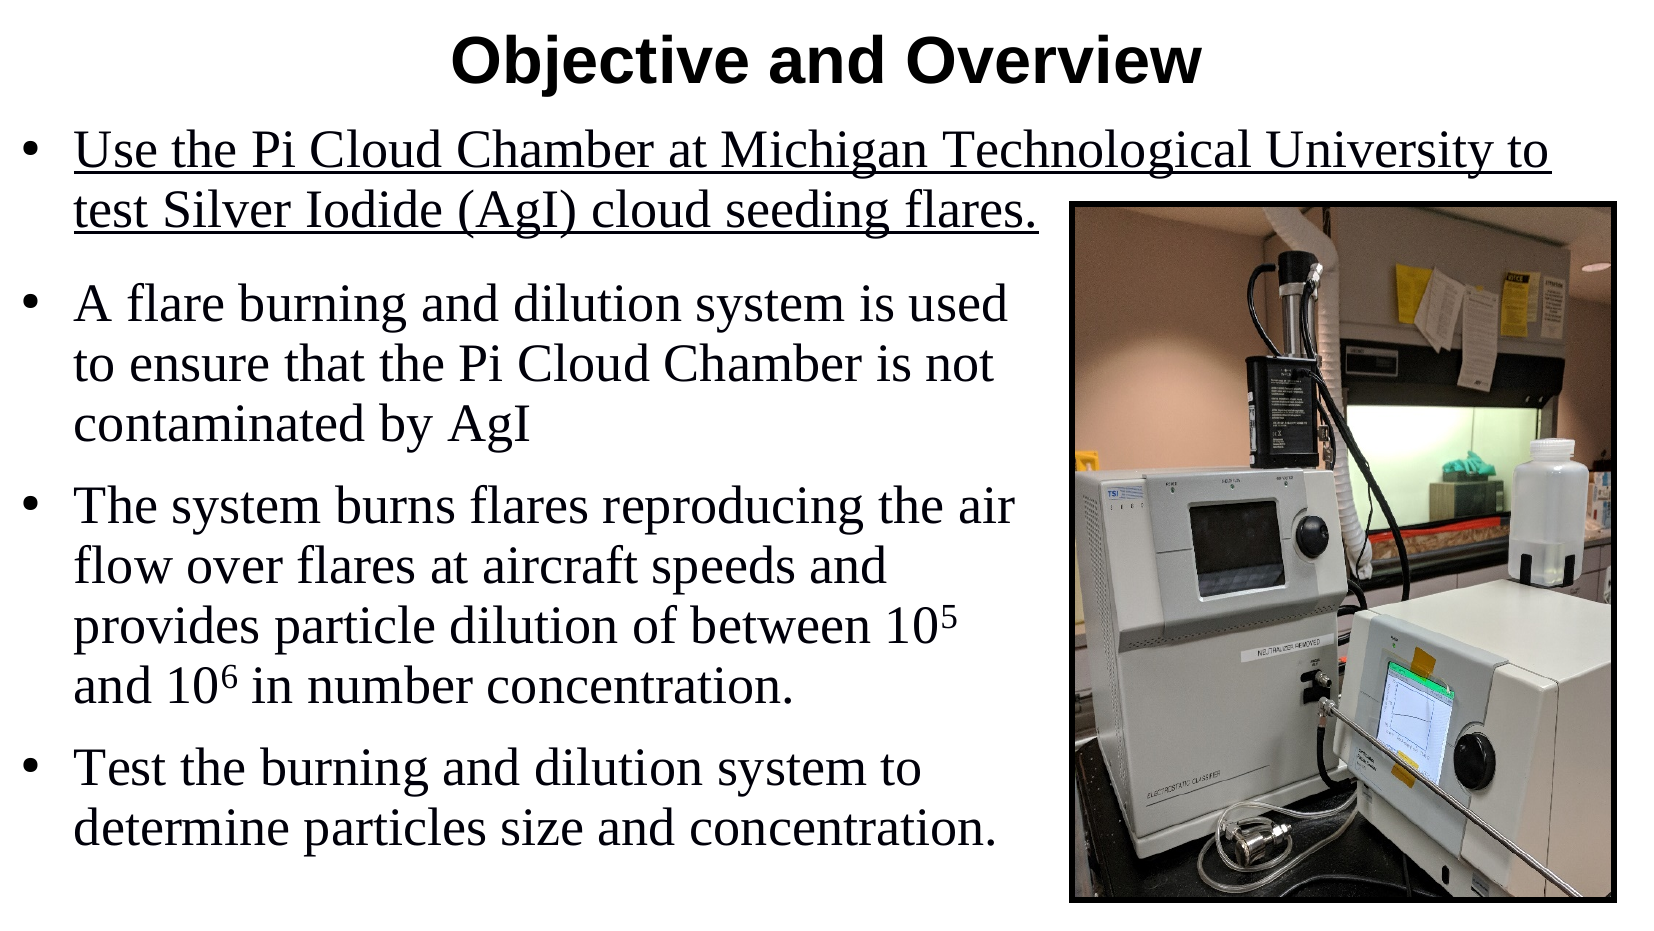

Objective and Overview
# Use the Pi Cloud Chamber at Michigan Technological University to test Silver Iodide (AgI) cloud seeding flares.
A flare burning and dilution system is used to ensure that the Pi Cloud Chamber is not contaminated by AgI
The system burns flares reproducing the air flow over flares at aircraft speeds and provides particle dilution of between 105 and 106 in number concentration.
Test the burning and dilution system to determine particles size and concentration.